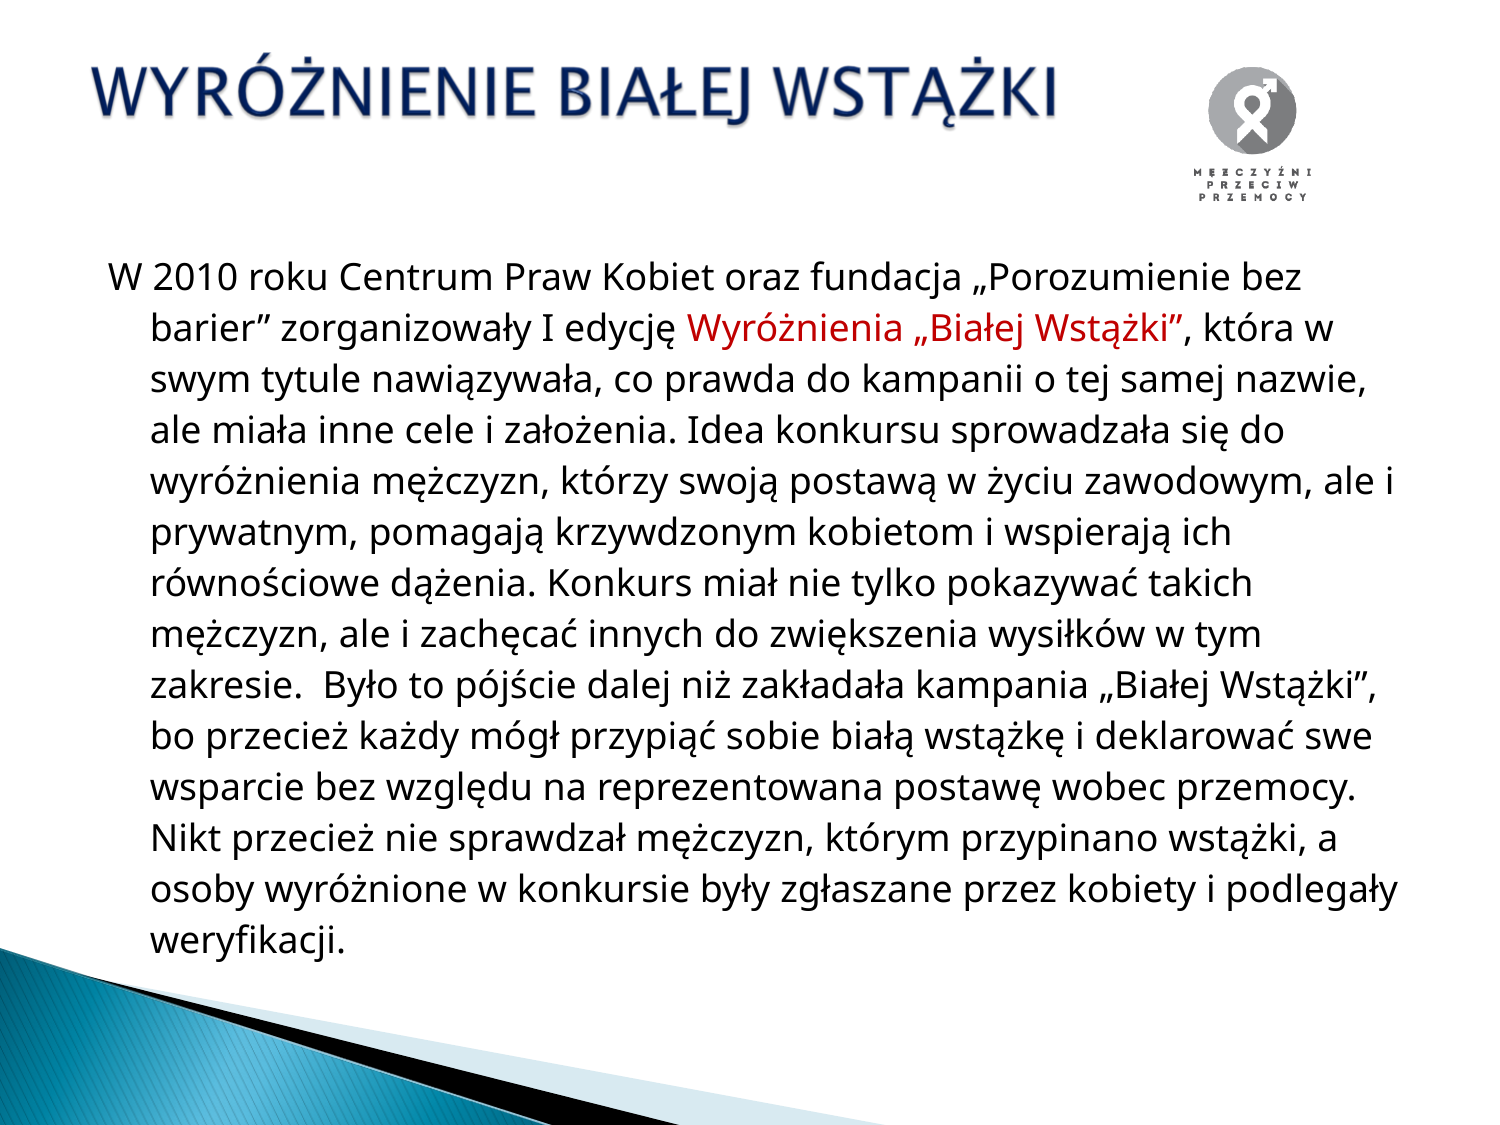

# W 2010 roku Centrum Praw Kobiet oraz fundacja „Porozumienie bez barier” zorganizowały I edycję Wyróżnienia „Białej Wstążki”, która w swym tytule nawiązywała, co prawda do kampanii o tej samej nazwie, ale miała inne cele i założenia. Idea konkursu sprowadzała się do wyróżnienia mężczyzn, którzy swoją postawą w życiu zawodowym, ale i prywatnym, pomagają krzywdzonym kobietom i wspierają ich równościowe dążenia. Konkurs miał nie tylko pokazywać takich mężczyzn, ale i zachęcać innych do zwiększenia wysiłków w tym zakresie. Było to pójście dalej niż zakładała kampania „Białej Wstążki”, bo przecież każdy mógł przypiąć sobie białą wstążkę i deklarować swe wsparcie bez względu na reprezentowana postawę wobec przemocy. Nikt przecież nie sprawdzał mężczyzn, którym przypinano wstążki, a osoby wyróżnione w konkursie były zgłaszane przez kobiety i podlegały weryfikacji.